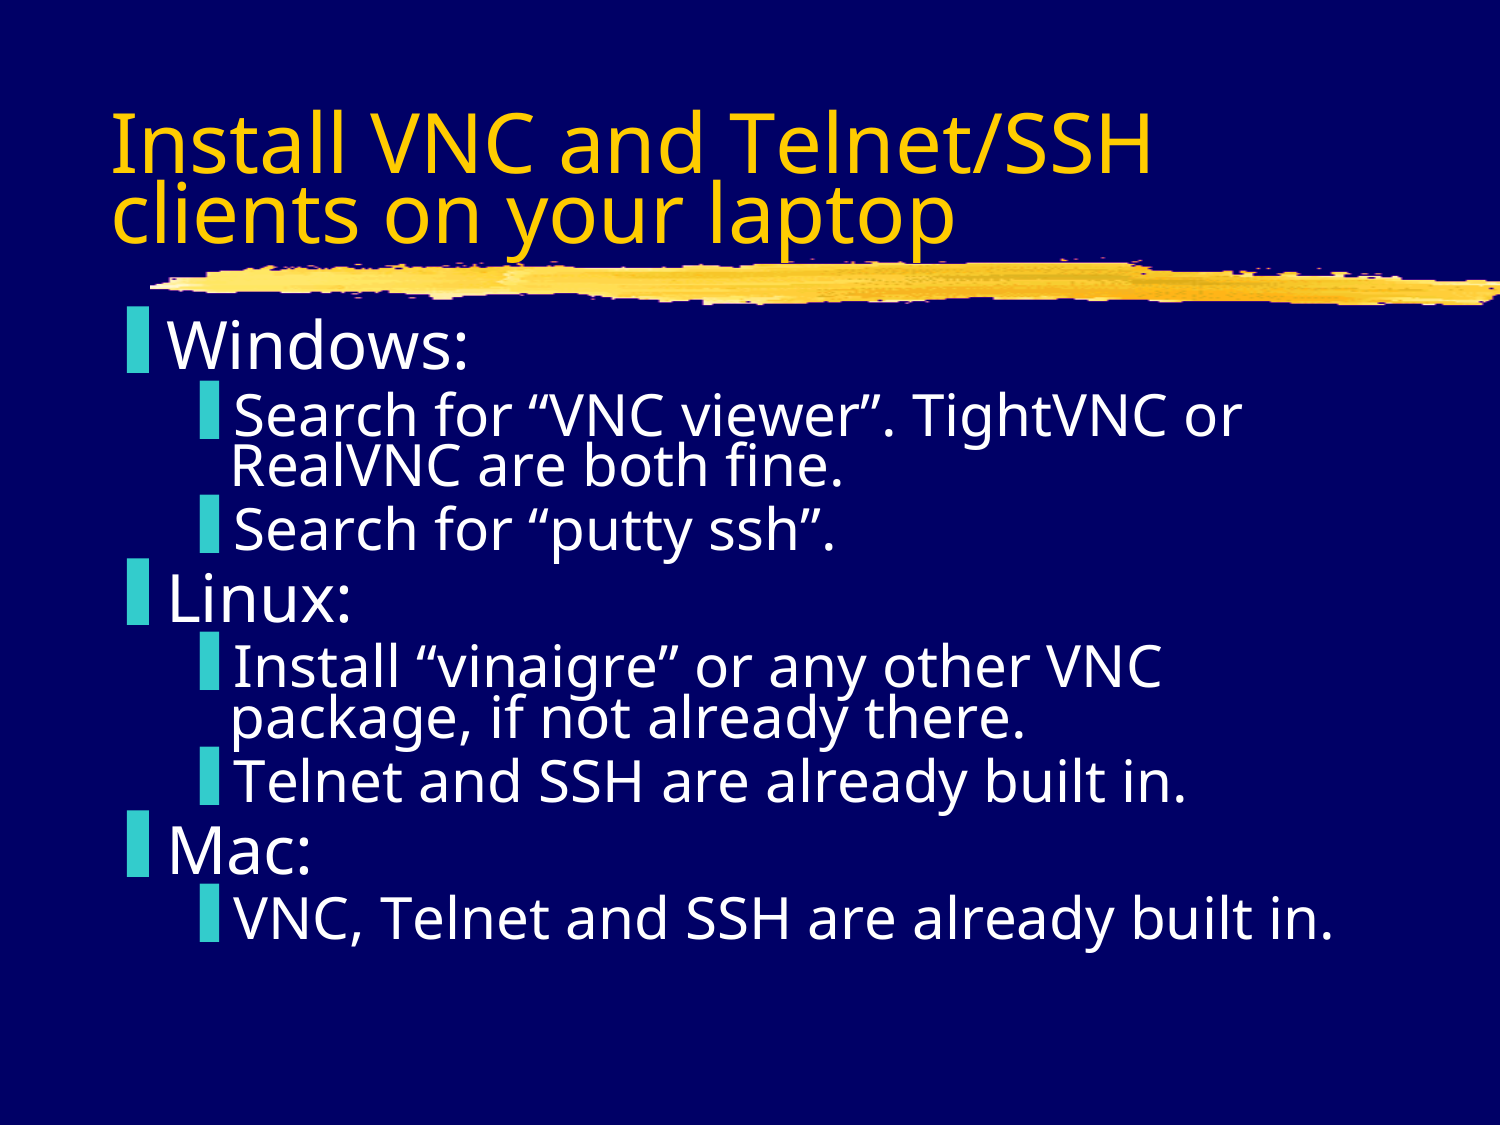

Install VNC and Telnet/SSH clients on your laptop
# Windows:
Search for “VNC viewer”. TightVNC or RealVNC are both fine.
Search for “putty ssh”.
Linux:
Install “vinaigre” or any other VNC package, if not already there.
Telnet and SSH are already built in.
Mac:
VNC, Telnet and SSH are already built in.